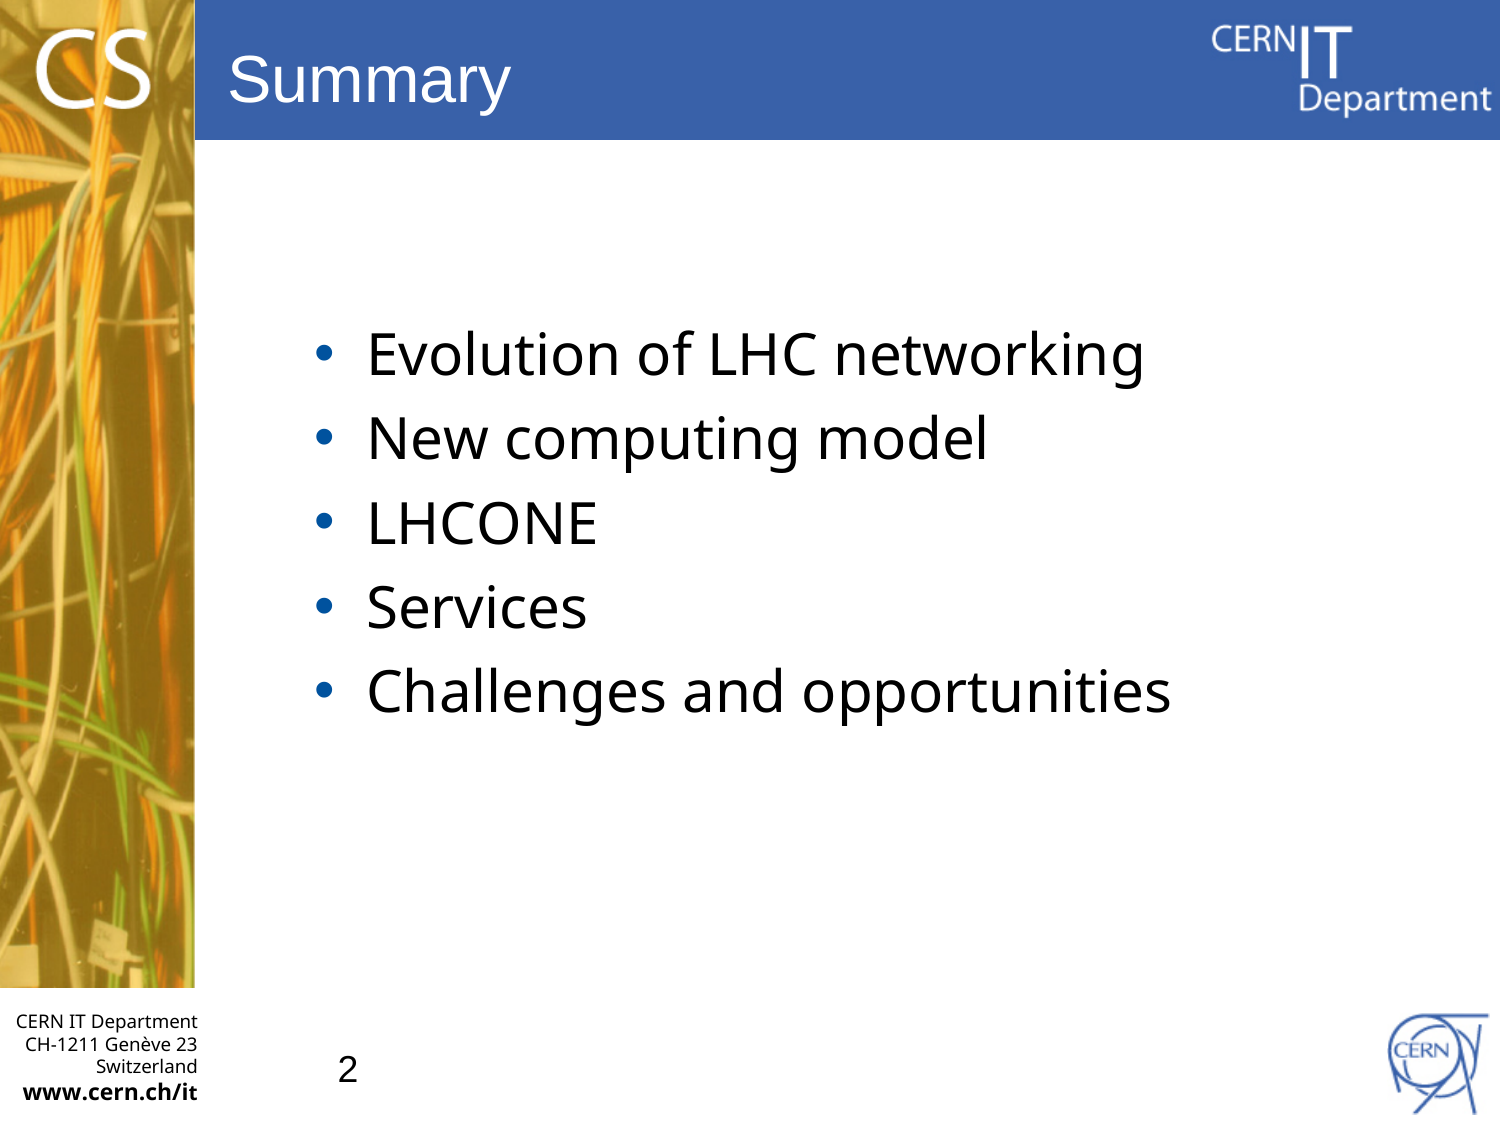

# Summary
Evolution of LHC networking
New computing model
LHCONE
Services
Challenges and opportunities